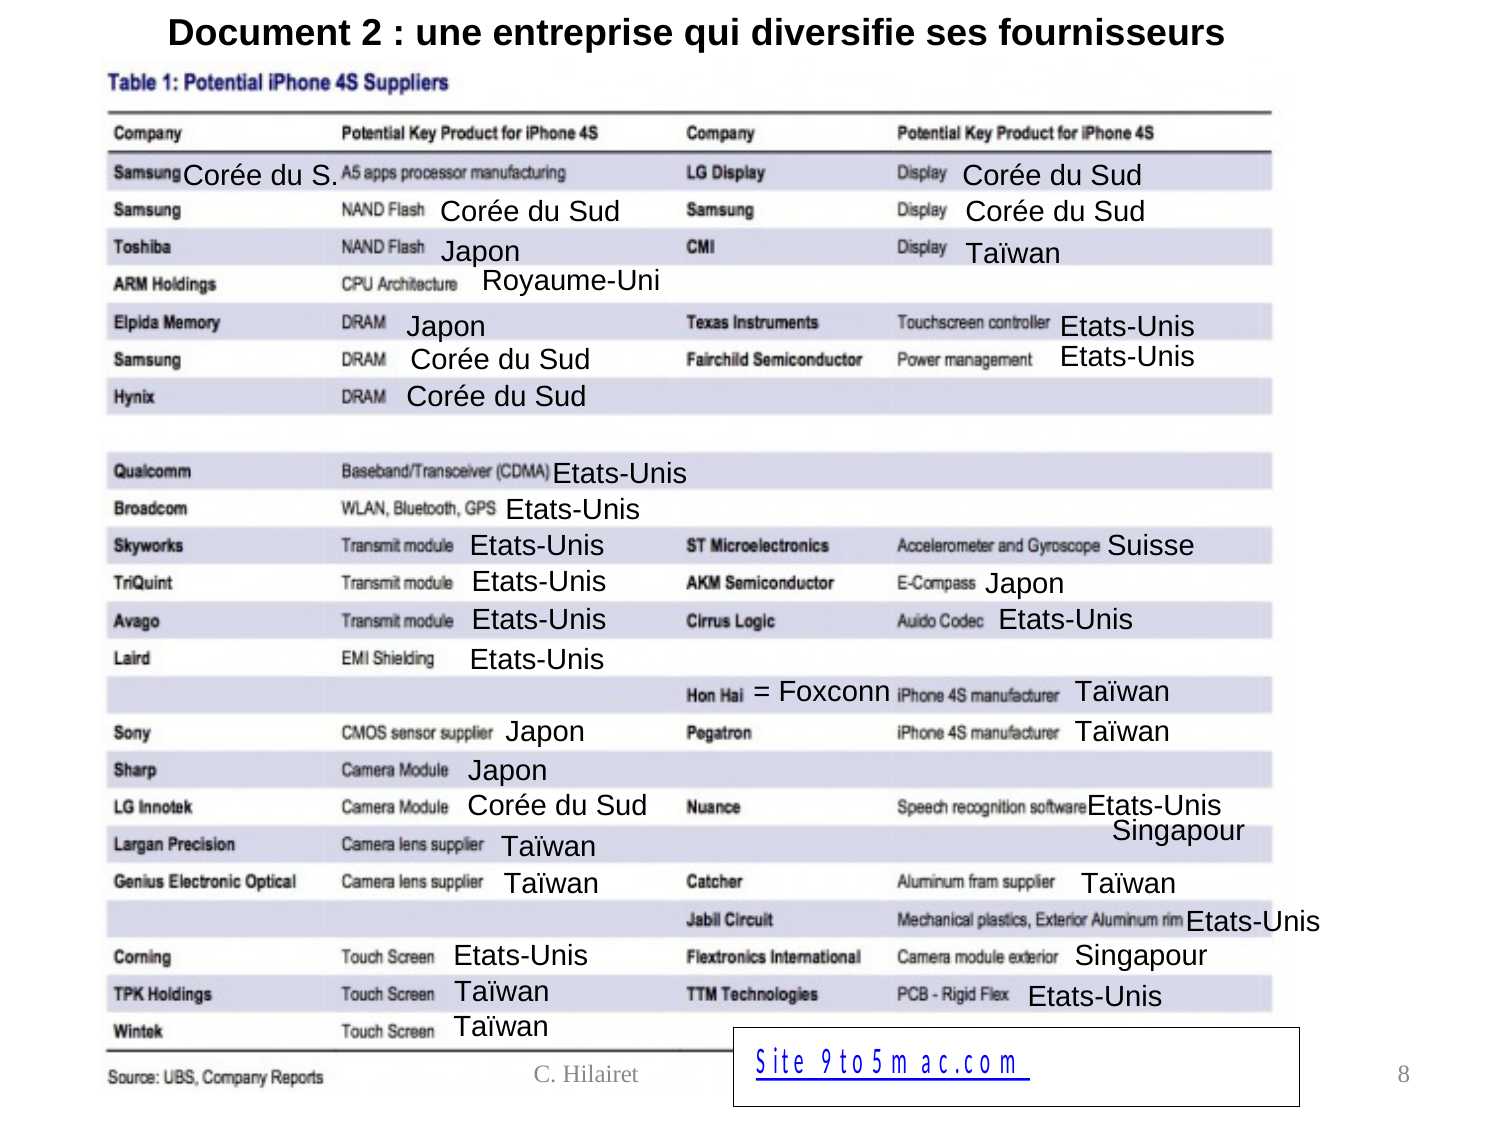

Document 2 : une entreprise qui diversifie ses fournisseurs
Corée du S.
Corée du Sud
Corée du Sud
Corée du Sud
Japon
Taïwan
Royaume-Uni
Japon
Etats-Unis
Etats-Unis
Corée du Sud
Corée du Sud
Etats-Unis
Etats-Unis
Etats-Unis
Suisse
Etats-Unis
Japon
Etats-Unis
Etats-Unis
Etats-Unis
= Foxconn
Taïwan
Japon
Taïwan
Japon
Corée du Sud
Etats-Unis
Singapour
Taïwan
Taïwan
Taïwan
Etats-Unis
Etats-Unis
Singapour
Taïwan
Etats-Unis
Taïwan
C. Hilairet Lycée Pilote Innovant et International